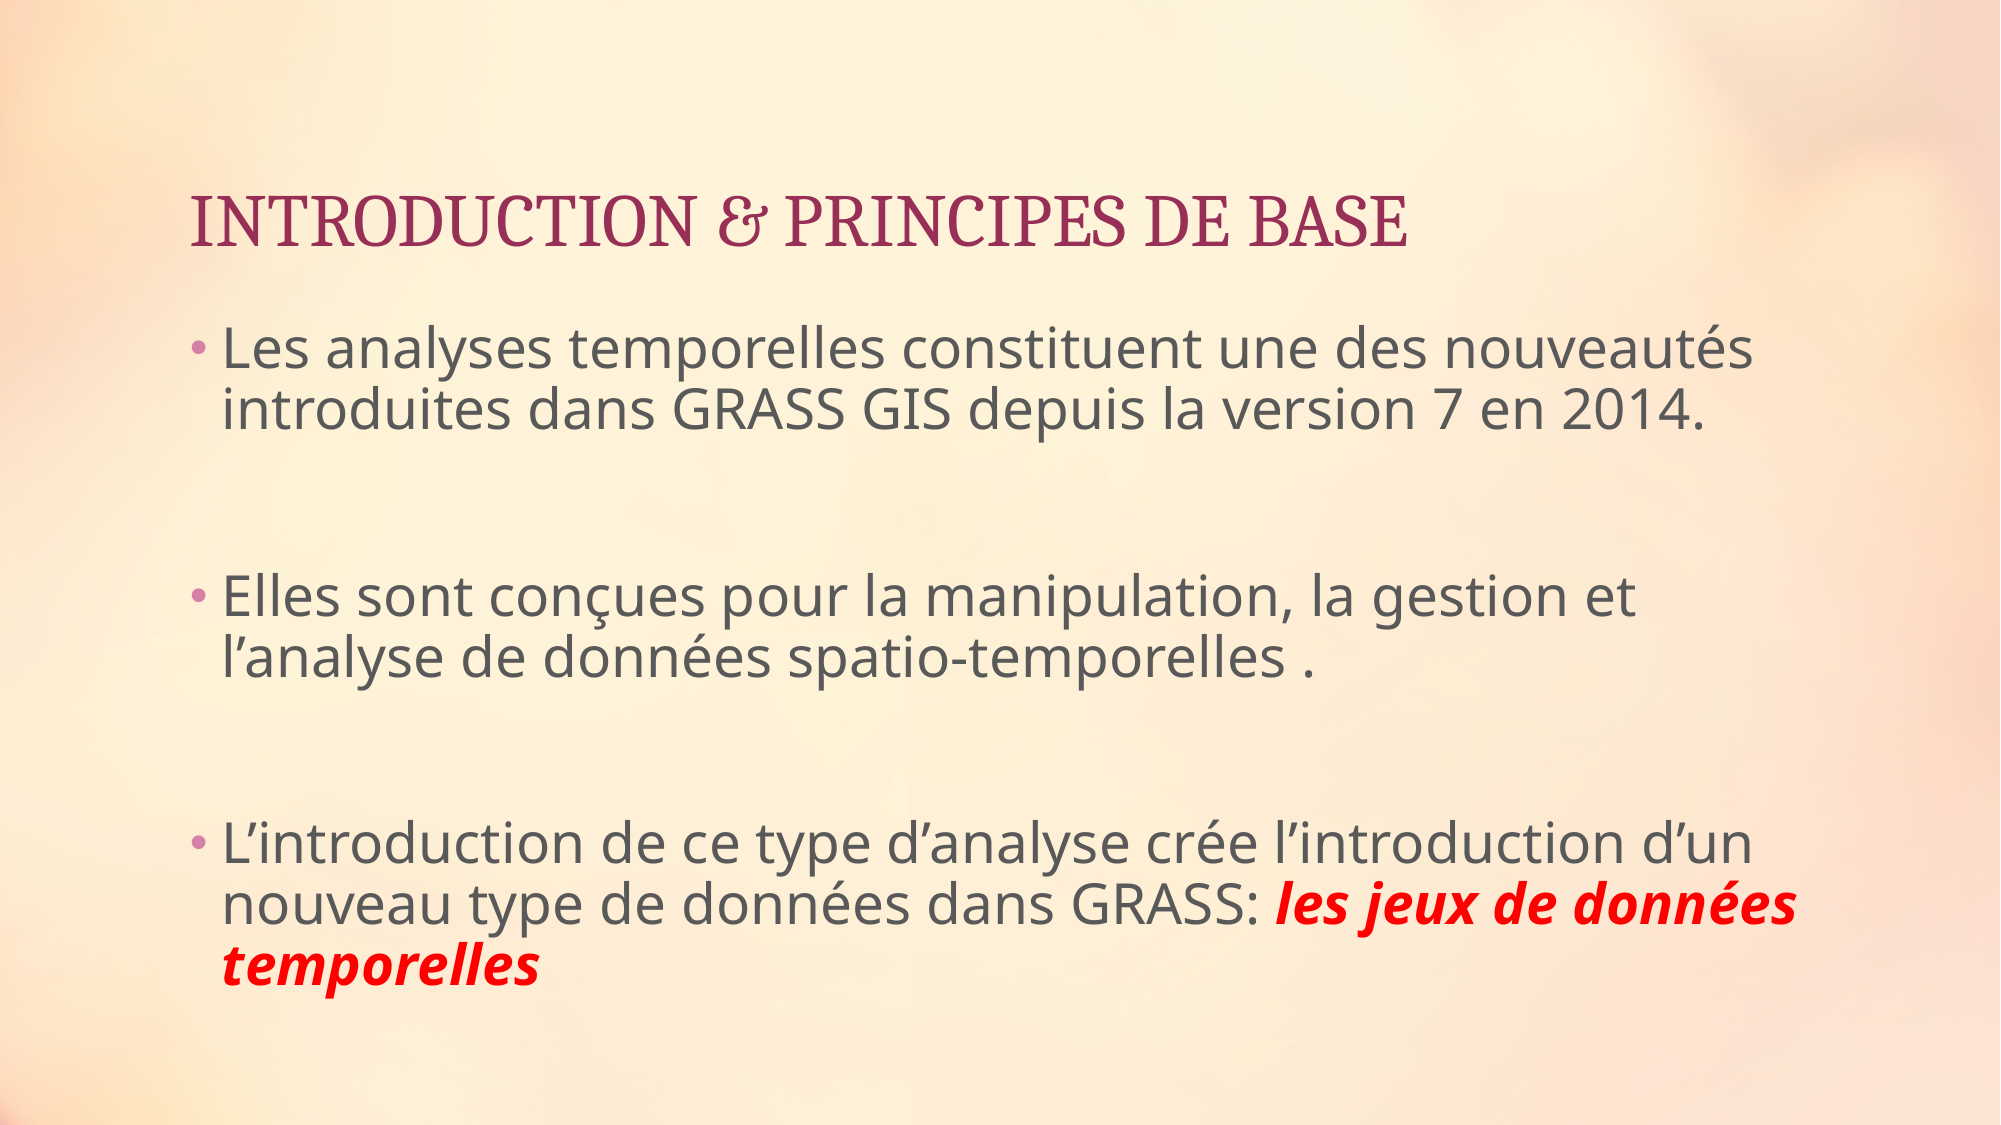

# INTRODUCTION & PRINCIPES DE BASE
Les analyses temporelles constituent une des nouveautés introduites dans GRASS GIS depuis la version 7 en 2014.
Elles sont conçues pour la manipulation, la gestion et l’analyse de données spatio-temporelles .
L’introduction de ce type d’analyse crée l’introduction d’un nouveau type de données dans GRASS: les jeux de données temporelles